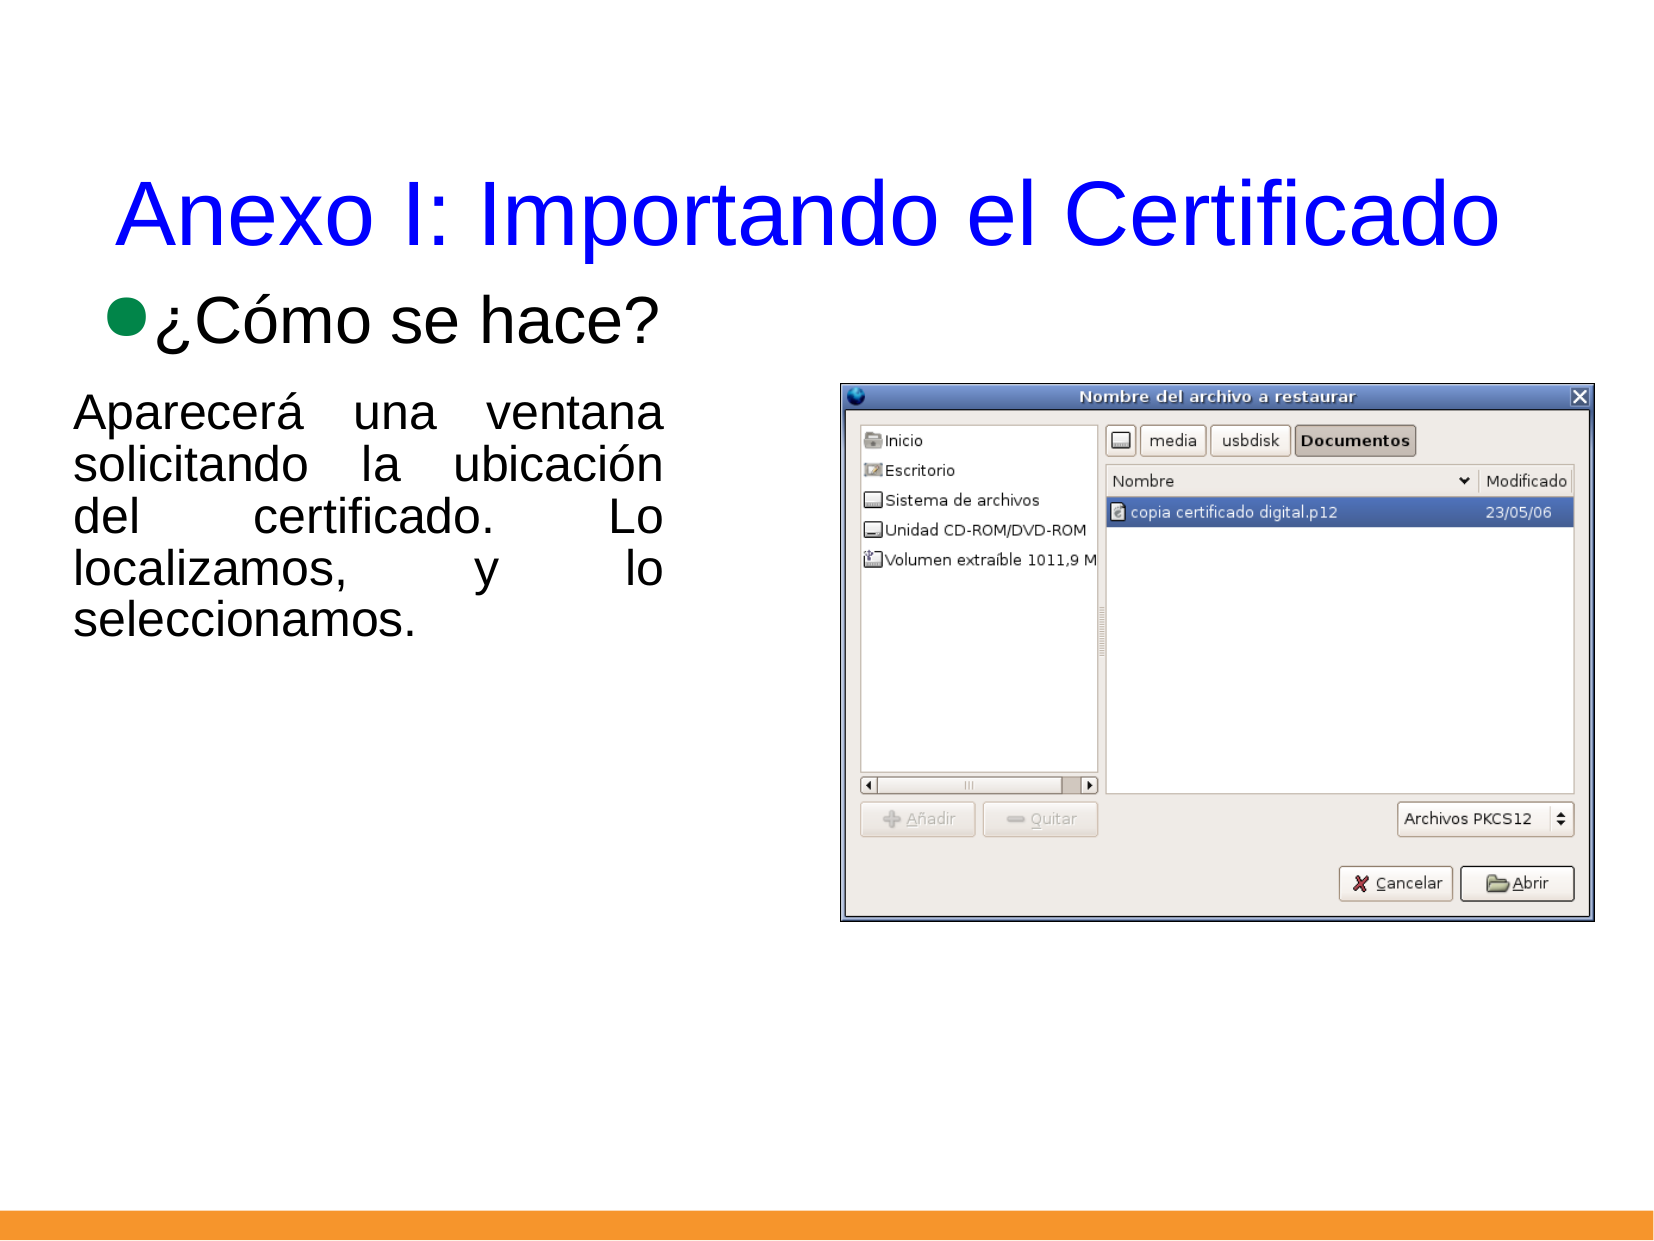

Anexo I: Importando el Certificado
# ¿Cómo se hace?
Aparecerá una ventana solicitando la ubicación del certificado. Lo localizamos, y lo seleccionamos.